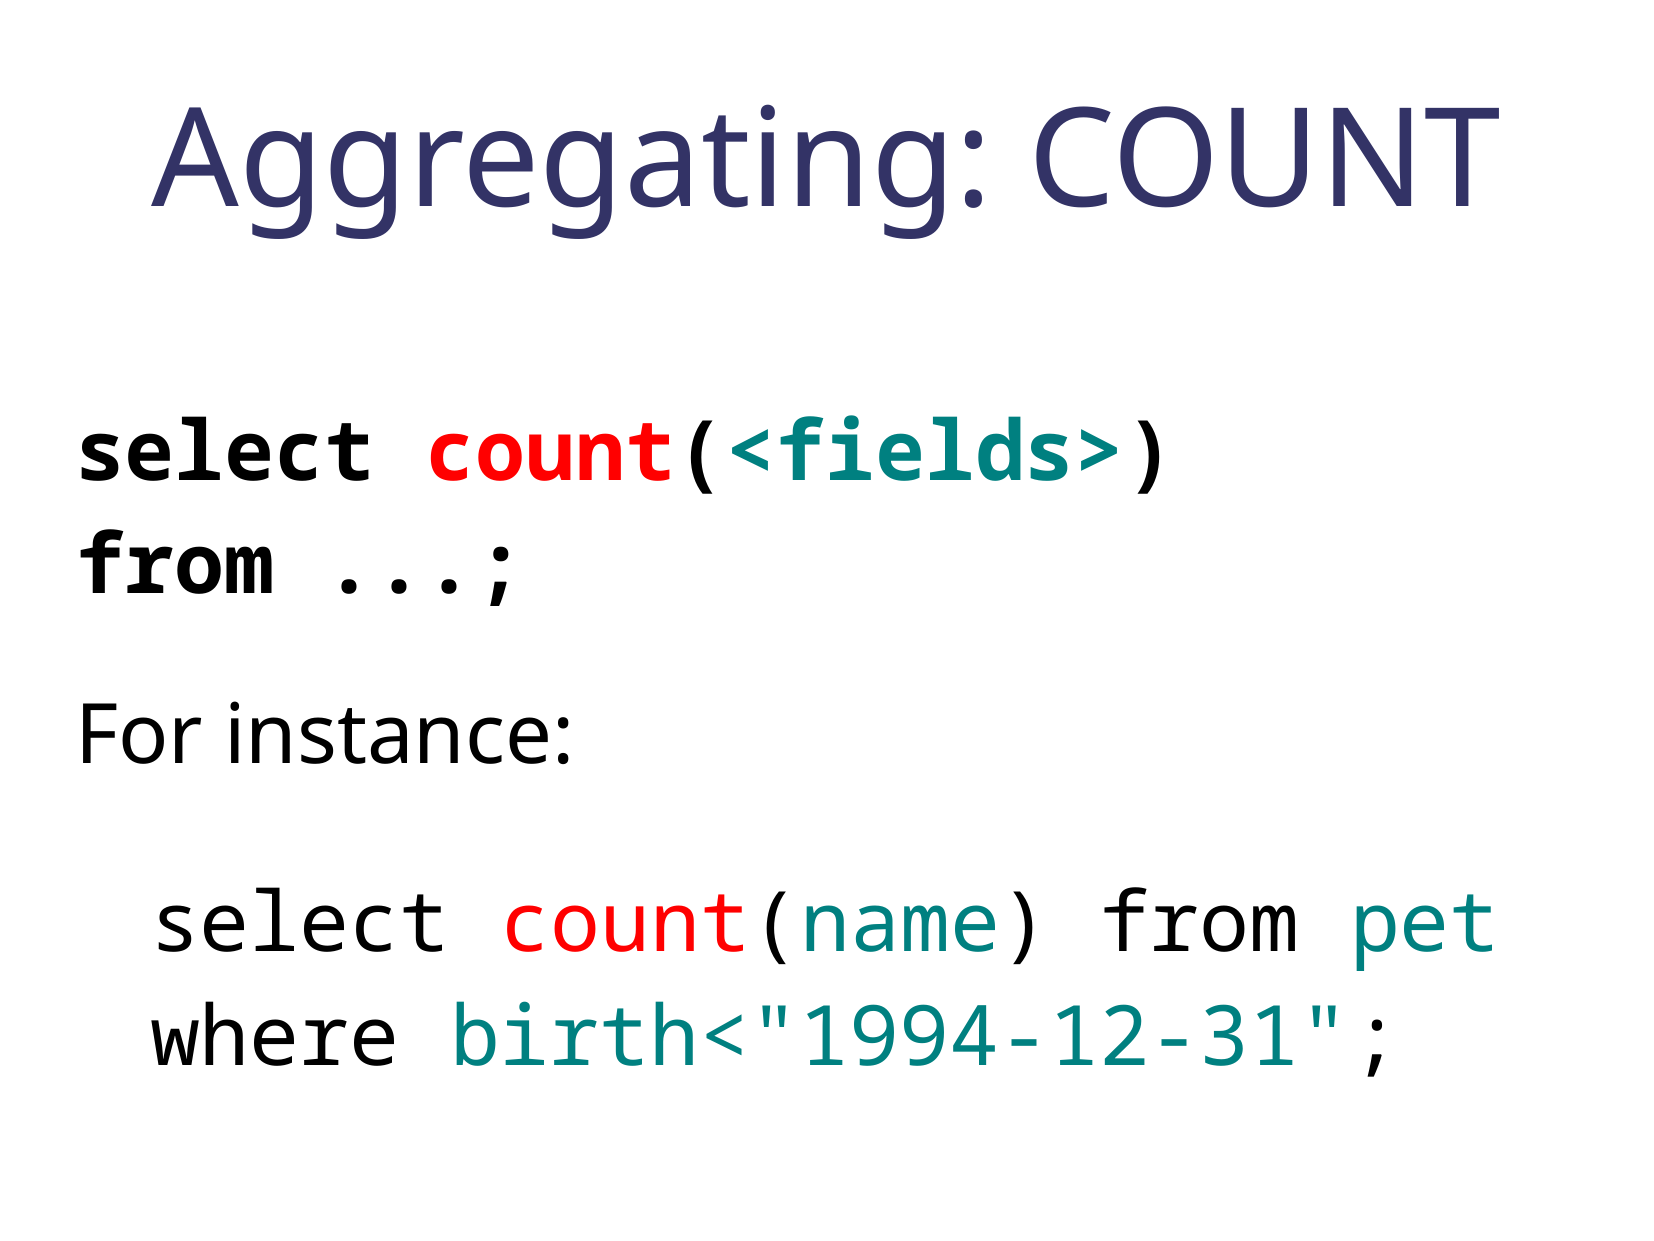

# Aggregating: COUNT
select count(<fields>) from ...;
For instance:
select count(name) from pet
where birth<"1994-12-31";